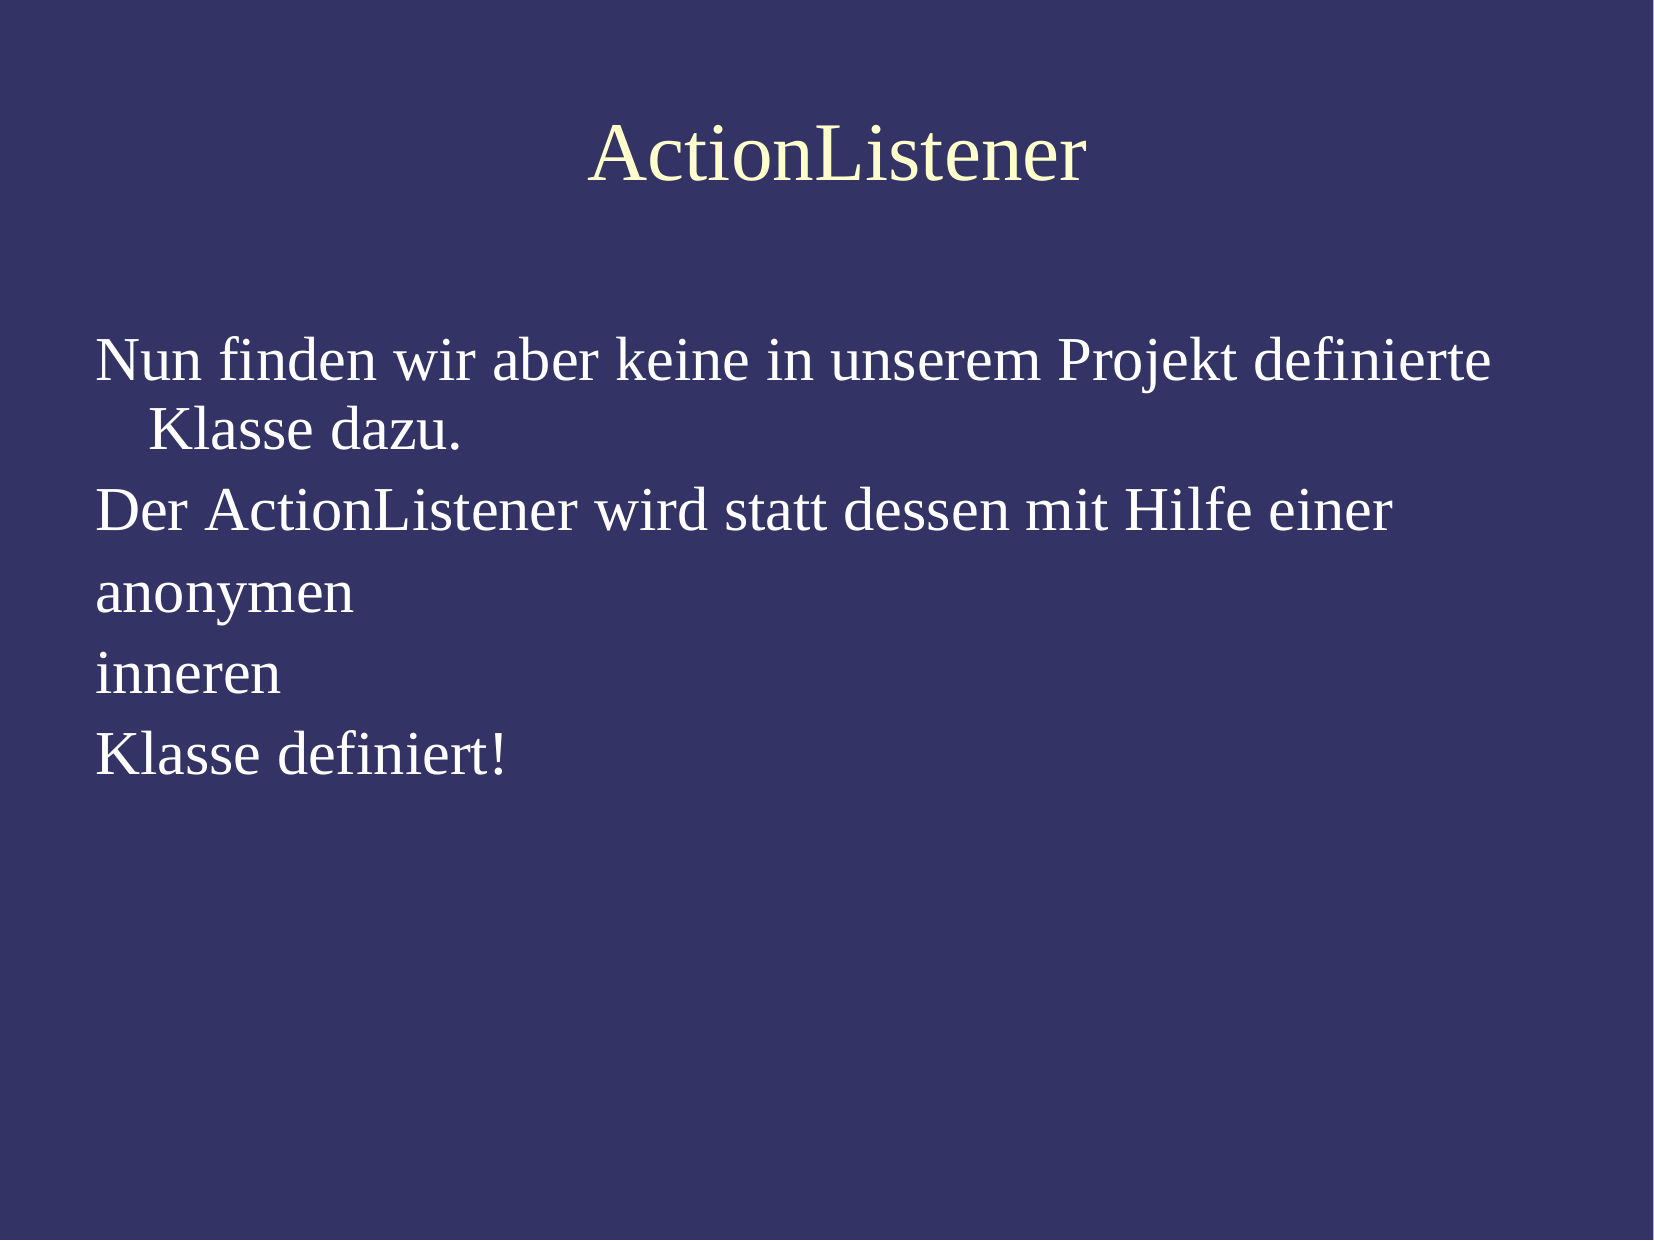

# ActionListener
Nun finden wir aber keine in unserem Projekt definierte Klasse dazu.
Der ActionListener wird statt dessen mit Hilfe einer
anonymen
inneren
Klasse definiert!